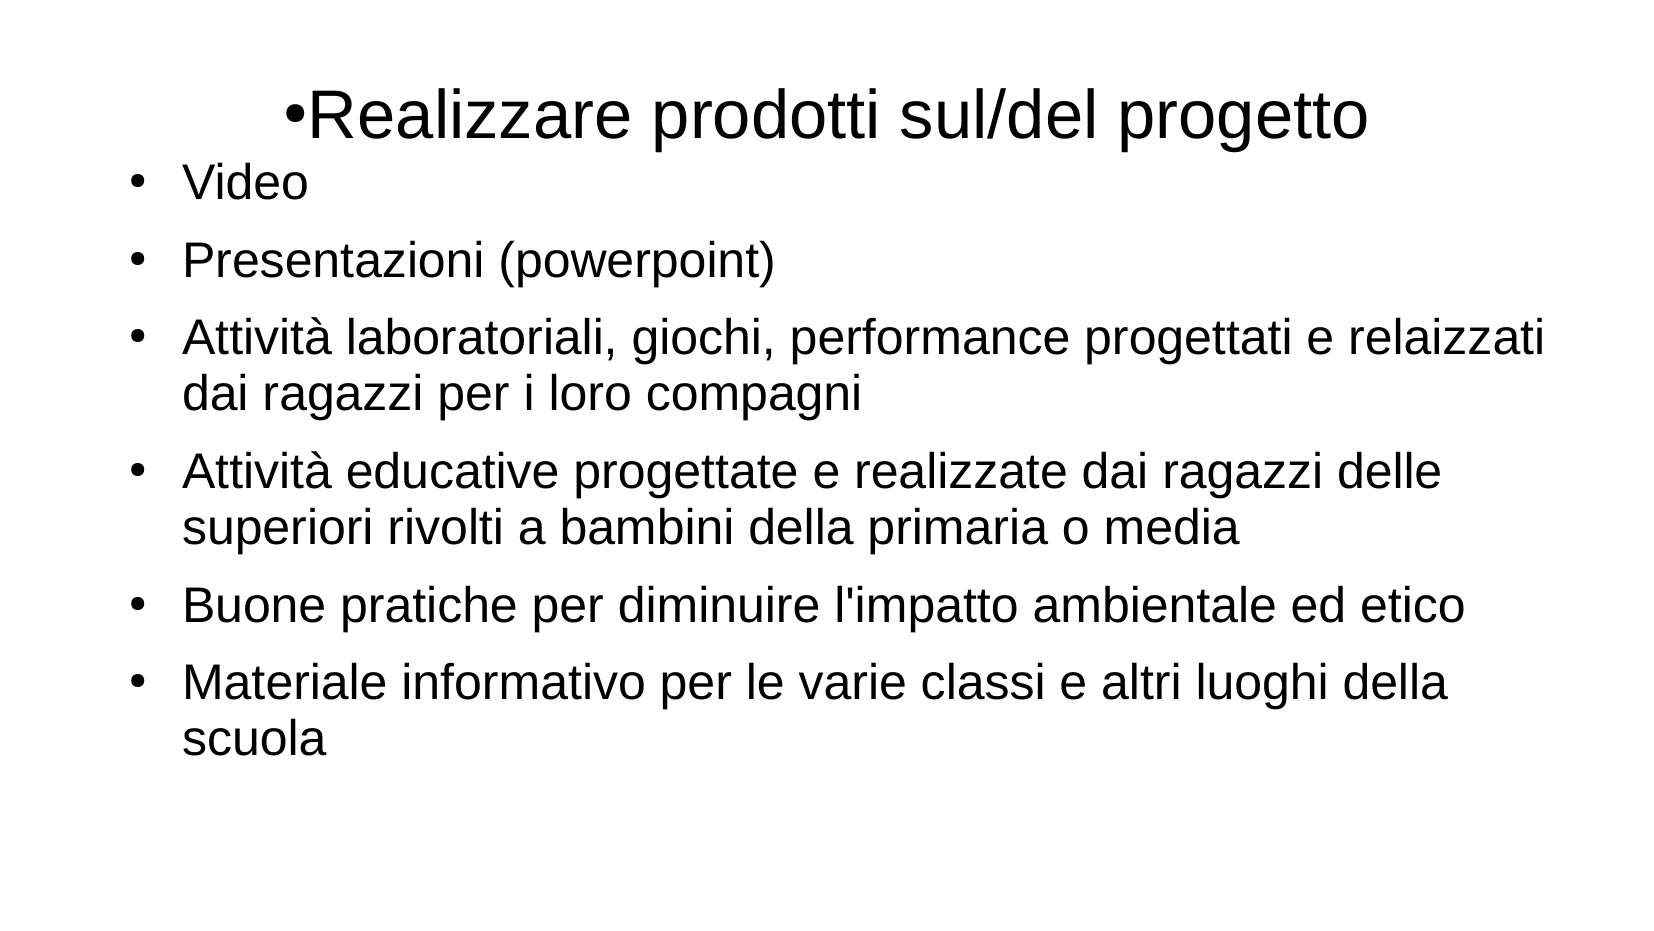

# Realizzare prodotti sul/del progetto
Video
Presentazioni (powerpoint)
Attività laboratoriali, giochi, performance progettati e relaizzati dai ragazzi per i loro compagni
Attività educative progettate e realizzate dai ragazzi delle superiori rivolti a bambini della primaria o media
Buone pratiche per diminuire l'impatto ambientale ed etico
Materiale informativo per le varie classi e altri luoghi della scuola